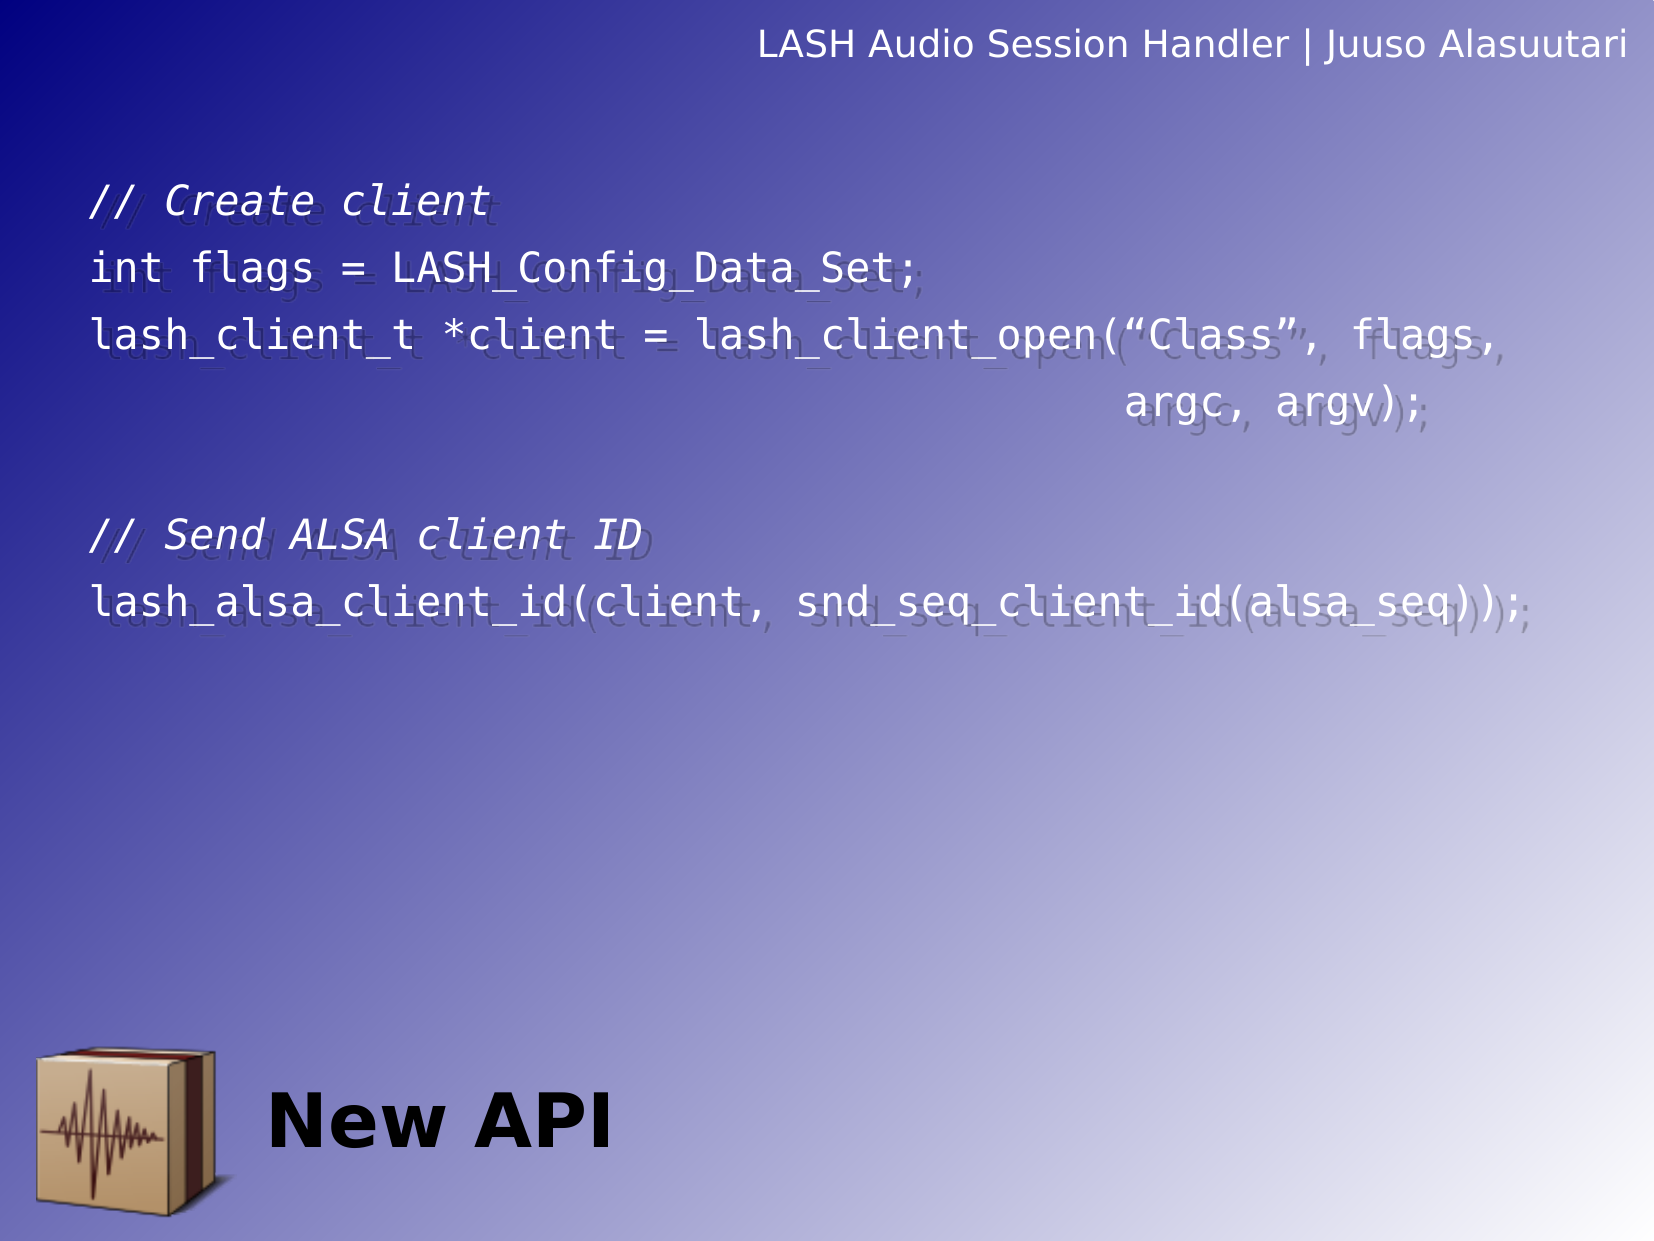

// Create client
int flags = LASH_Config_Data_Set;
lash_client_t *client = lash_client_open(“Class”, flags,
 argc, argv);
// Send ALSA client ID
lash_alsa_client_id(client, snd_seq_client_id(alsa_seq));
# New API